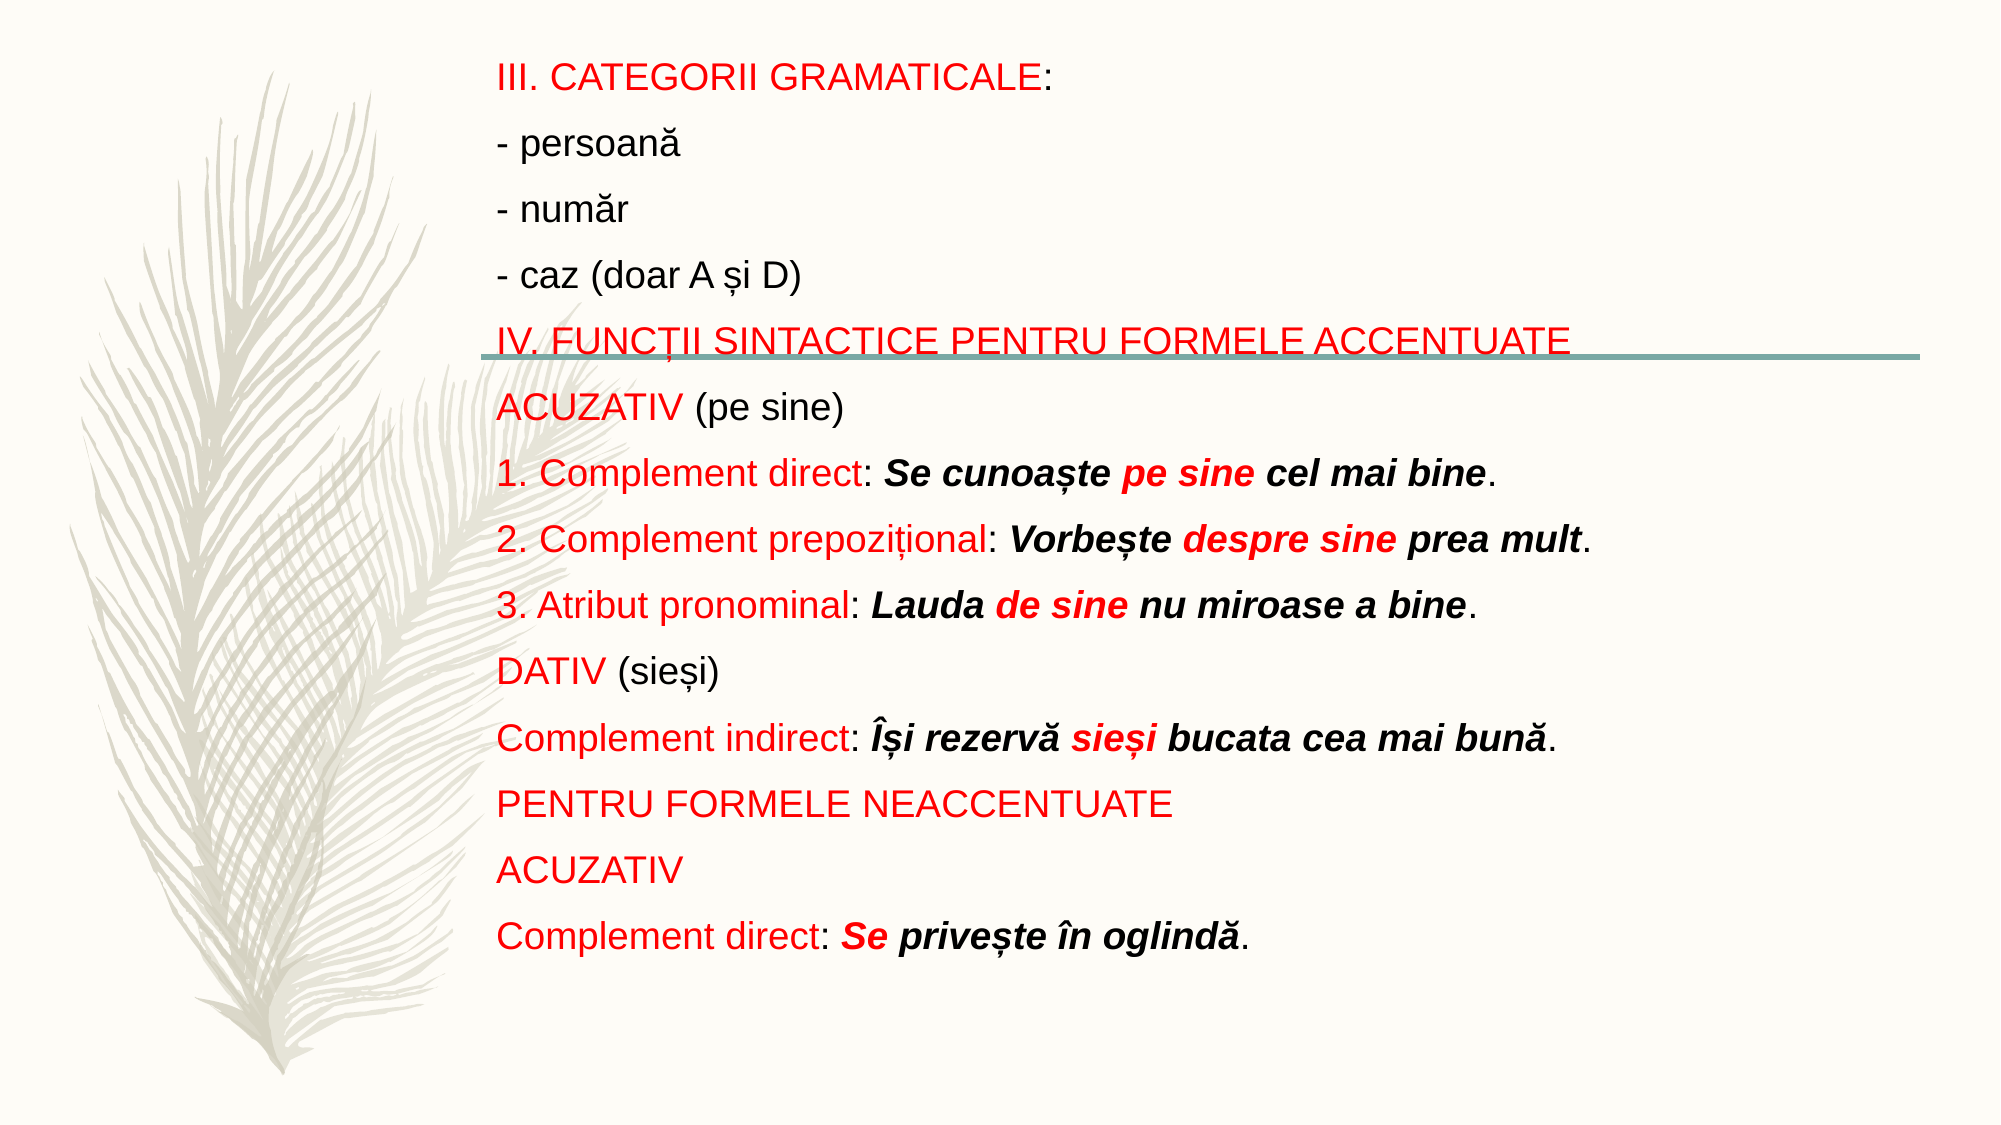

# III. CATEGORII GRAMATICALE:
- persoană
- număr
- caz (doar A și D)
IV. FUNCȚII SINTACTICE PENTRU FORMELE ACCENTUATE
ACUZATIV (pe sine)
1. Complement direct: Se cunoaște pe sine cel mai bine.
2. Complement prepozițional: Vorbește despre sine prea mult.
3. Atribut pronominal: Lauda de sine nu miroase a bine.
DATIV (sieși)
Complement indirect: Își rezervă sieși bucata cea mai bună.
PENTRU FORMELE NEACCENTUATE
ACUZATIV
Complement direct: Se privește în oglindă.